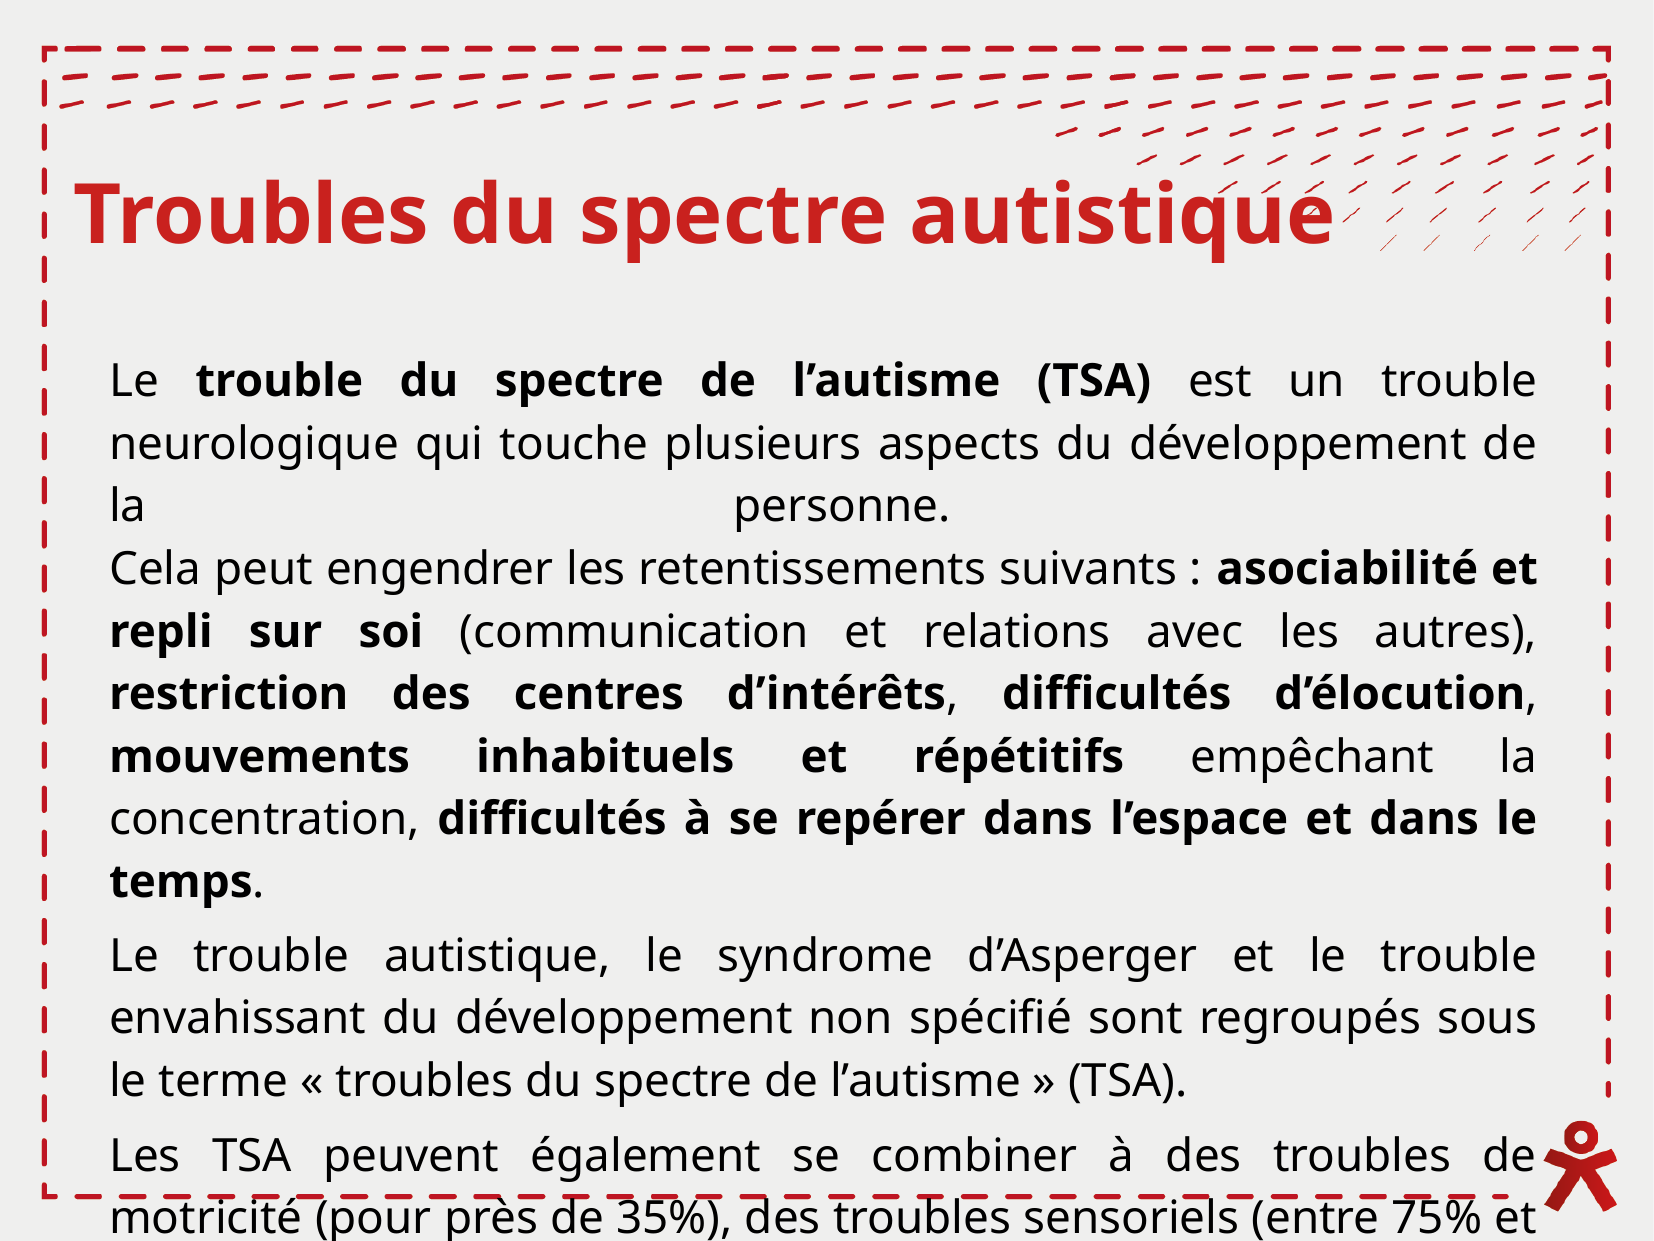

Troubles du spectre autistique
Le trouble du spectre de l’autisme (TSA) est un trouble neurologique qui touche plusieurs aspects du développement de la personne.
Cela peut engendrer les retentissements suivants : asociabilité et repli sur soi (communication et relations avec les autres), restriction des centres d’intérêts, difficultés d’élocution, mouvements inhabituels et répétitifs empêchant la concentration, difficultés à se repérer dans l’espace et dans le temps.
Le trouble autistique, le syndrome d’Asperger et le trouble envahissant du développement non spécifié sont regroupés sous le terme « troubles du spectre de l’autisme » (TSA).
Les TSA peuvent également se combiner à des troubles de motricité (pour près de 35%), des troubles sensoriels (entre 75% et 90% des personnes) ou des déficiences intellectuelles (entre 38% et 55% des personnes).